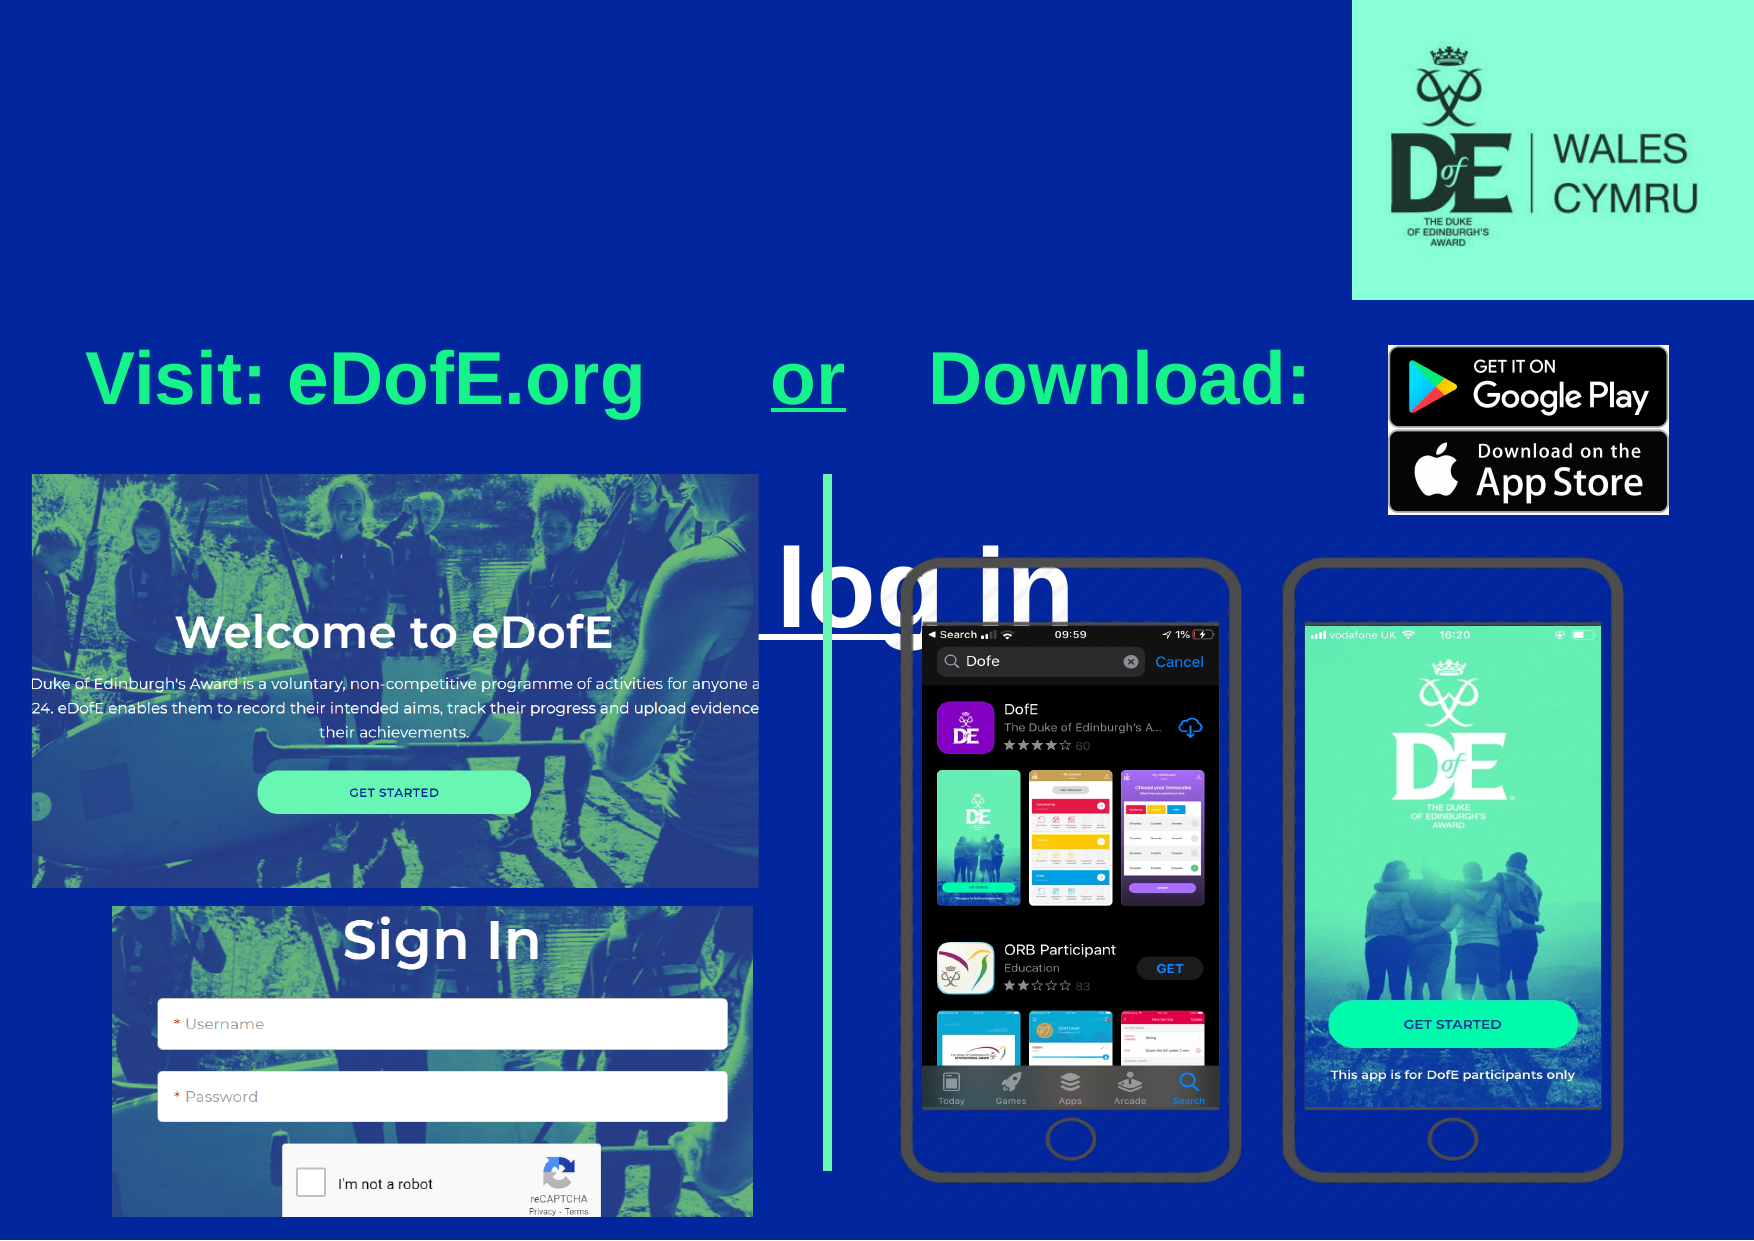

Visit: eDofE.org or Download:
# Two ways to log in